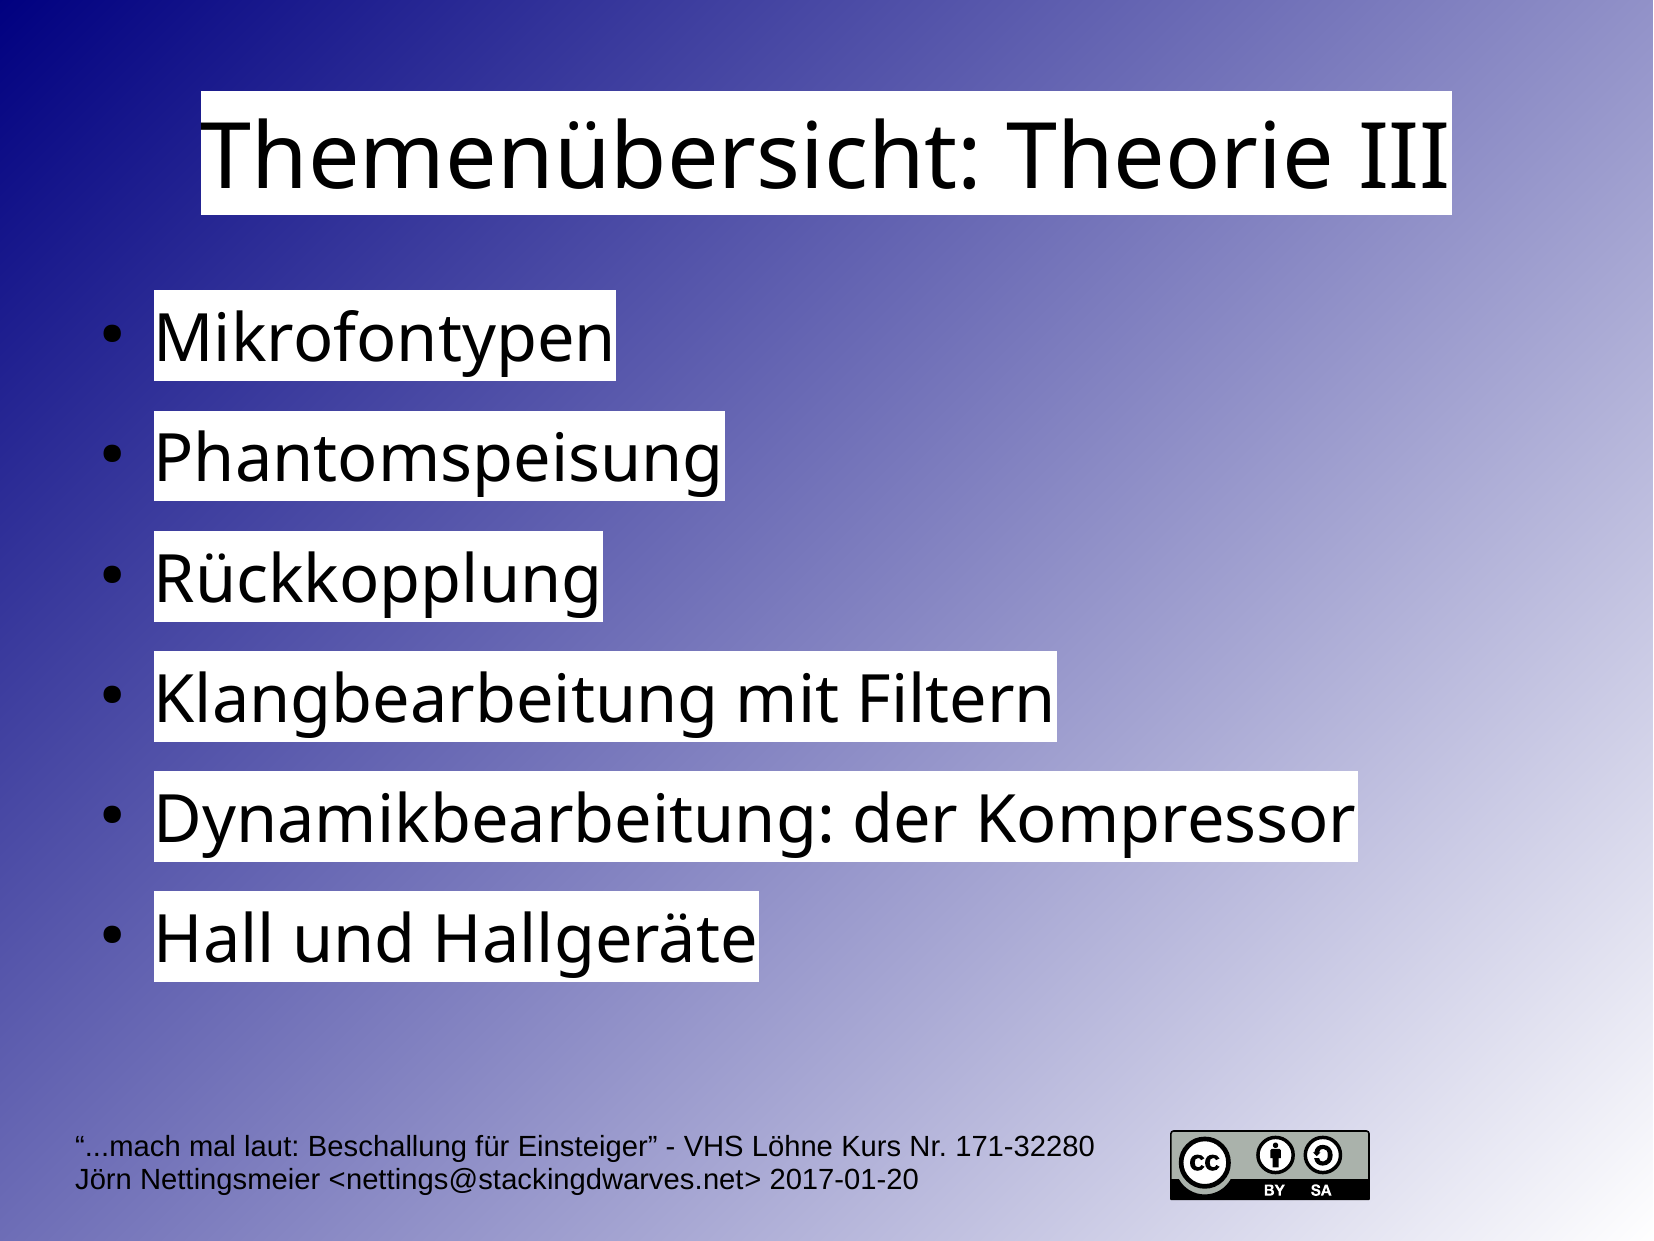

# Themenübersicht: Theorie III
Mikrofontypen
Phantomspeisung
Rückkopplung
Klangbearbeitung mit Filtern
Dynamikbearbeitung: der Kompressor
Hall und Hallgeräte